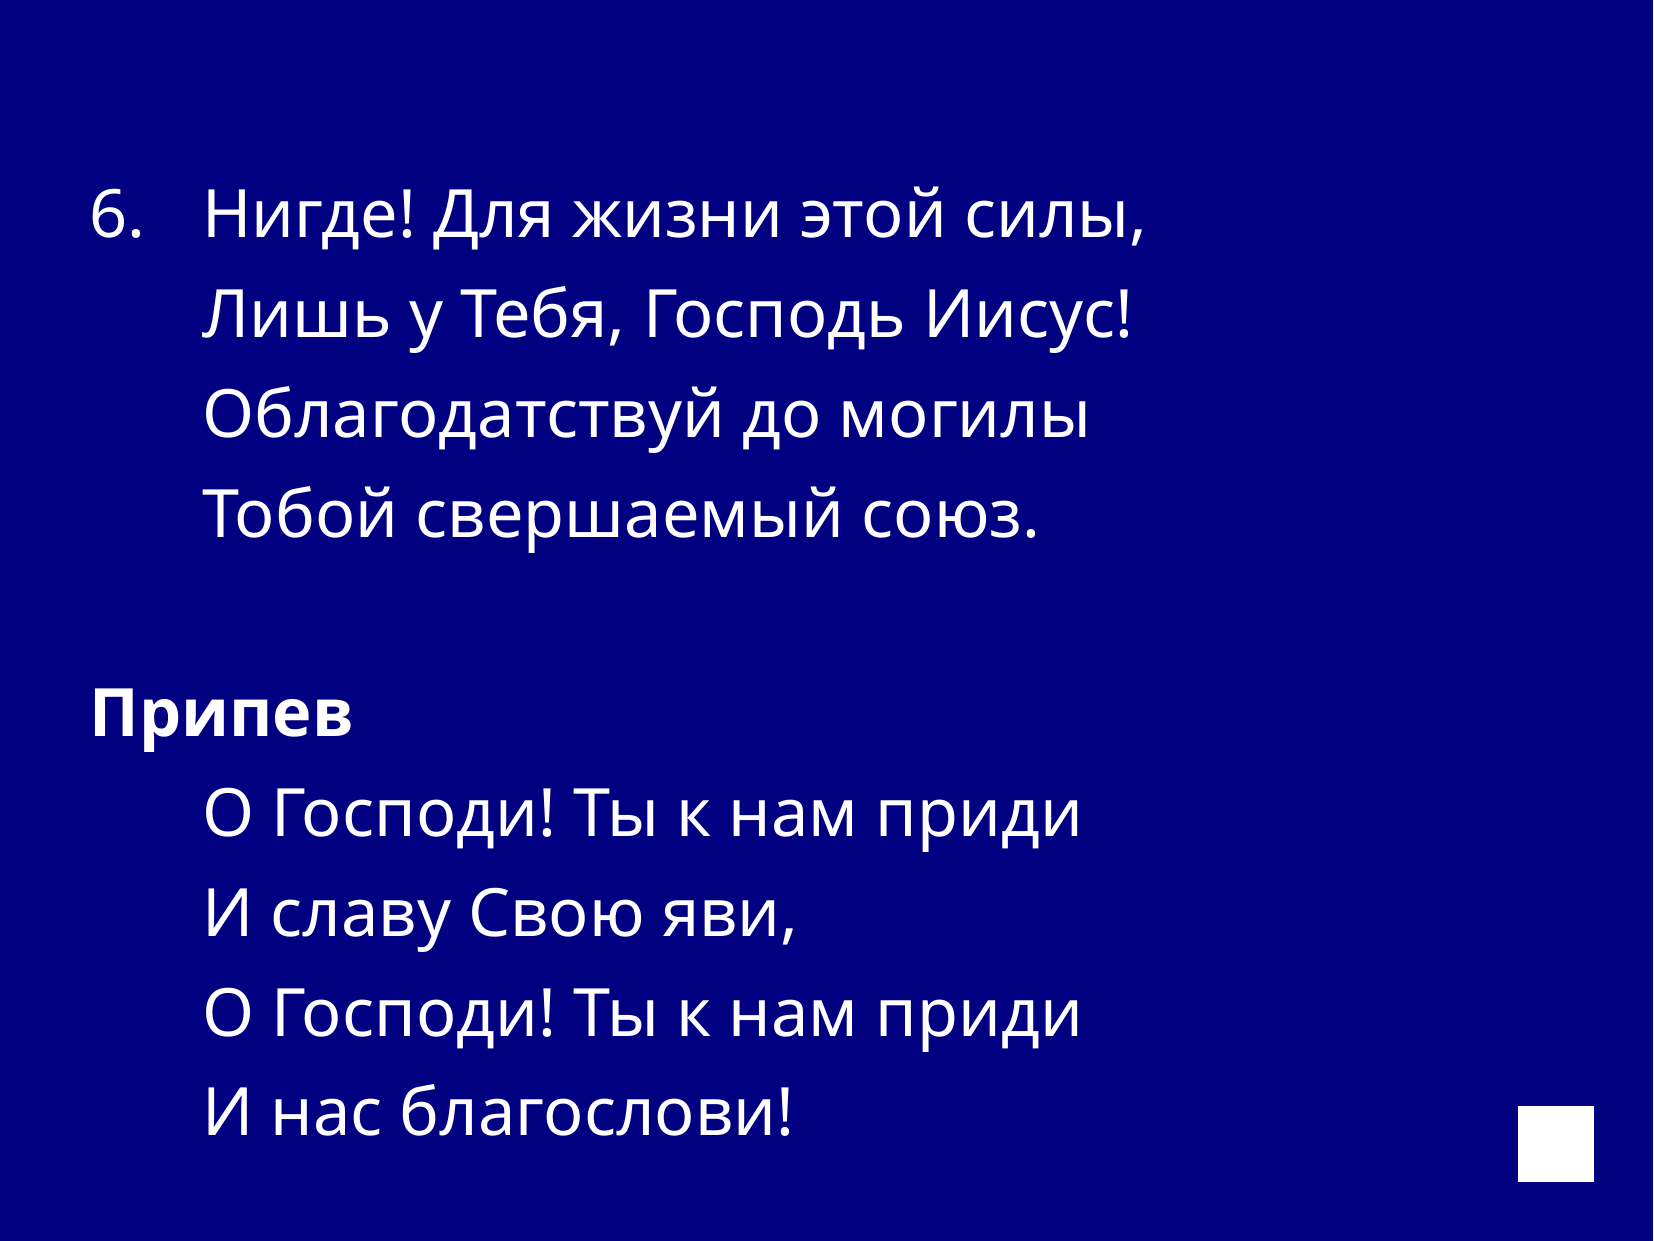

6.	Нигде! Для жизни этой силы,
	Лишь у Тебя, Господь Иисус!
	Облагодатствуй до могилы
	Тобой свершаемый союз.
Припев
	О Господи! Ты к нам приди
	И славу Свою яви,
	О Господи! Ты к нам приди
	И нас благослови!